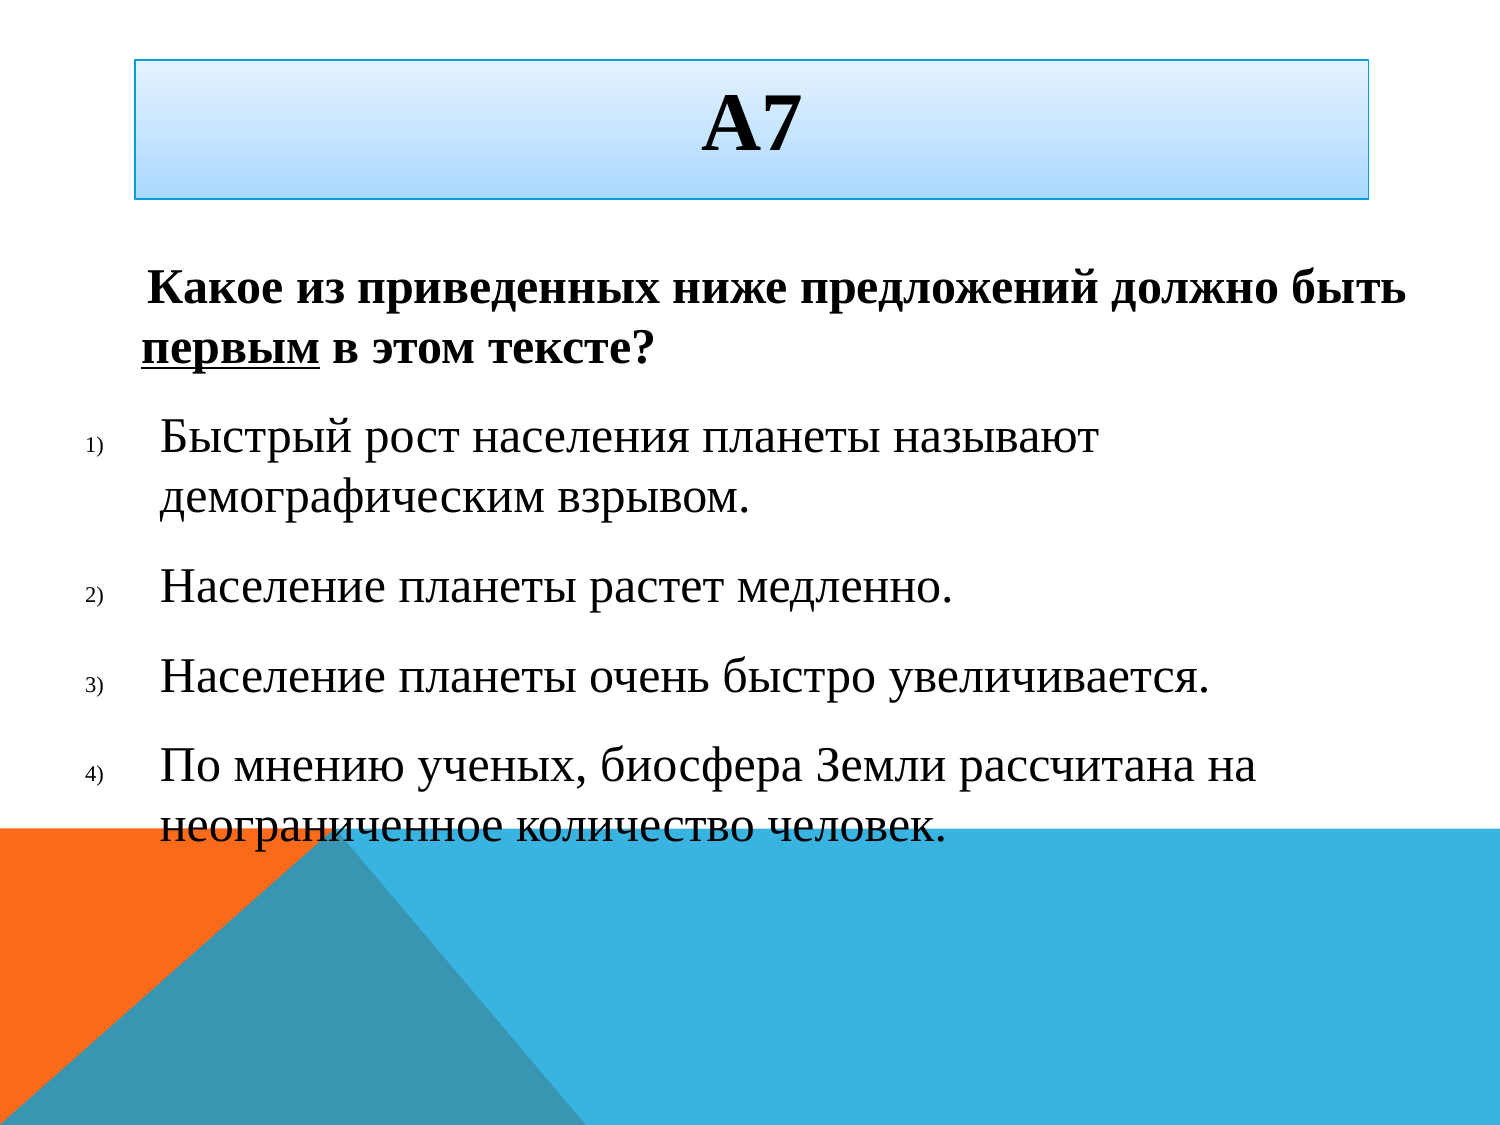

# А7
 Какое из приведенных ниже предложений должно быть первым в этом тексте?
Быстрый рост населения планеты называют демографическим взрывом.
Население планеты растет медленно.
Население планеты очень быстро увеличивается.
По мнению ученых, биосфера Земли рассчитана на неограниченное количество человек.